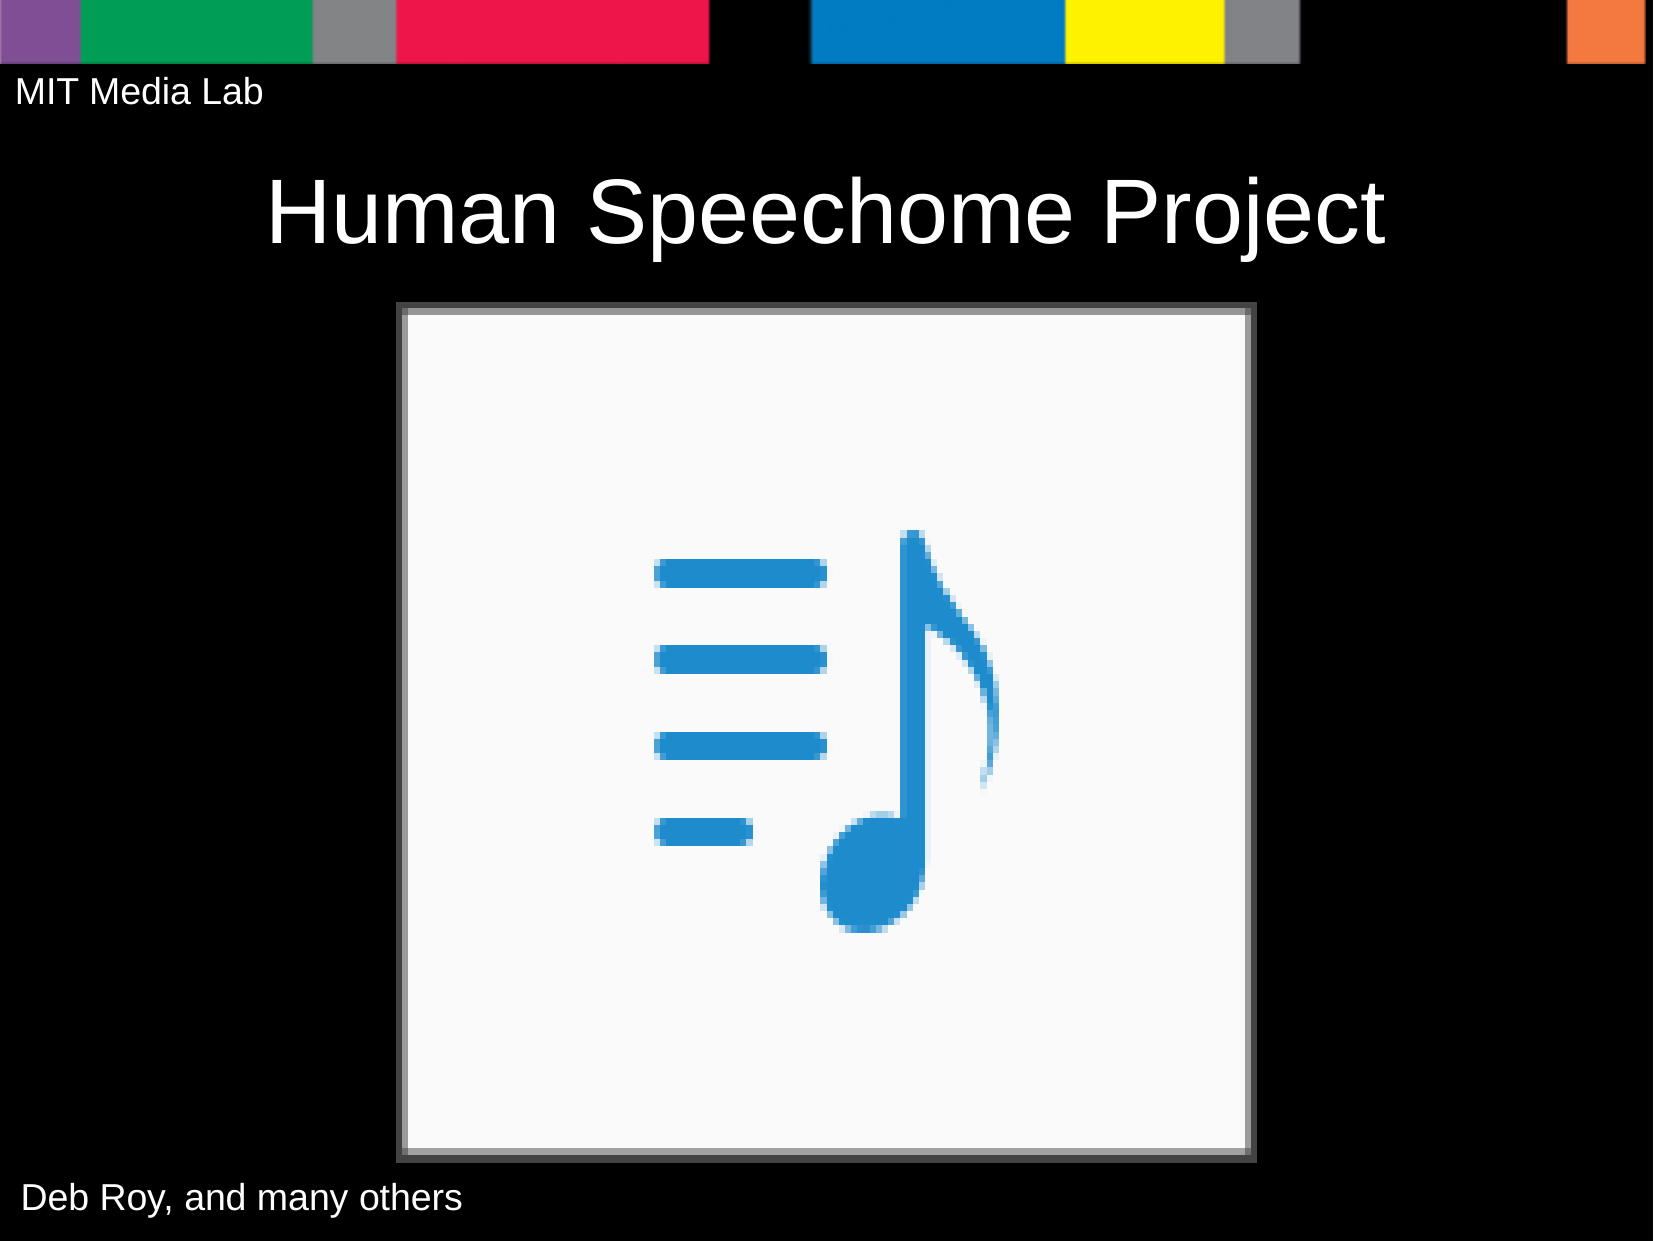

MIT Media Lab
# Human Speechome Project
Deb Roy, and many others